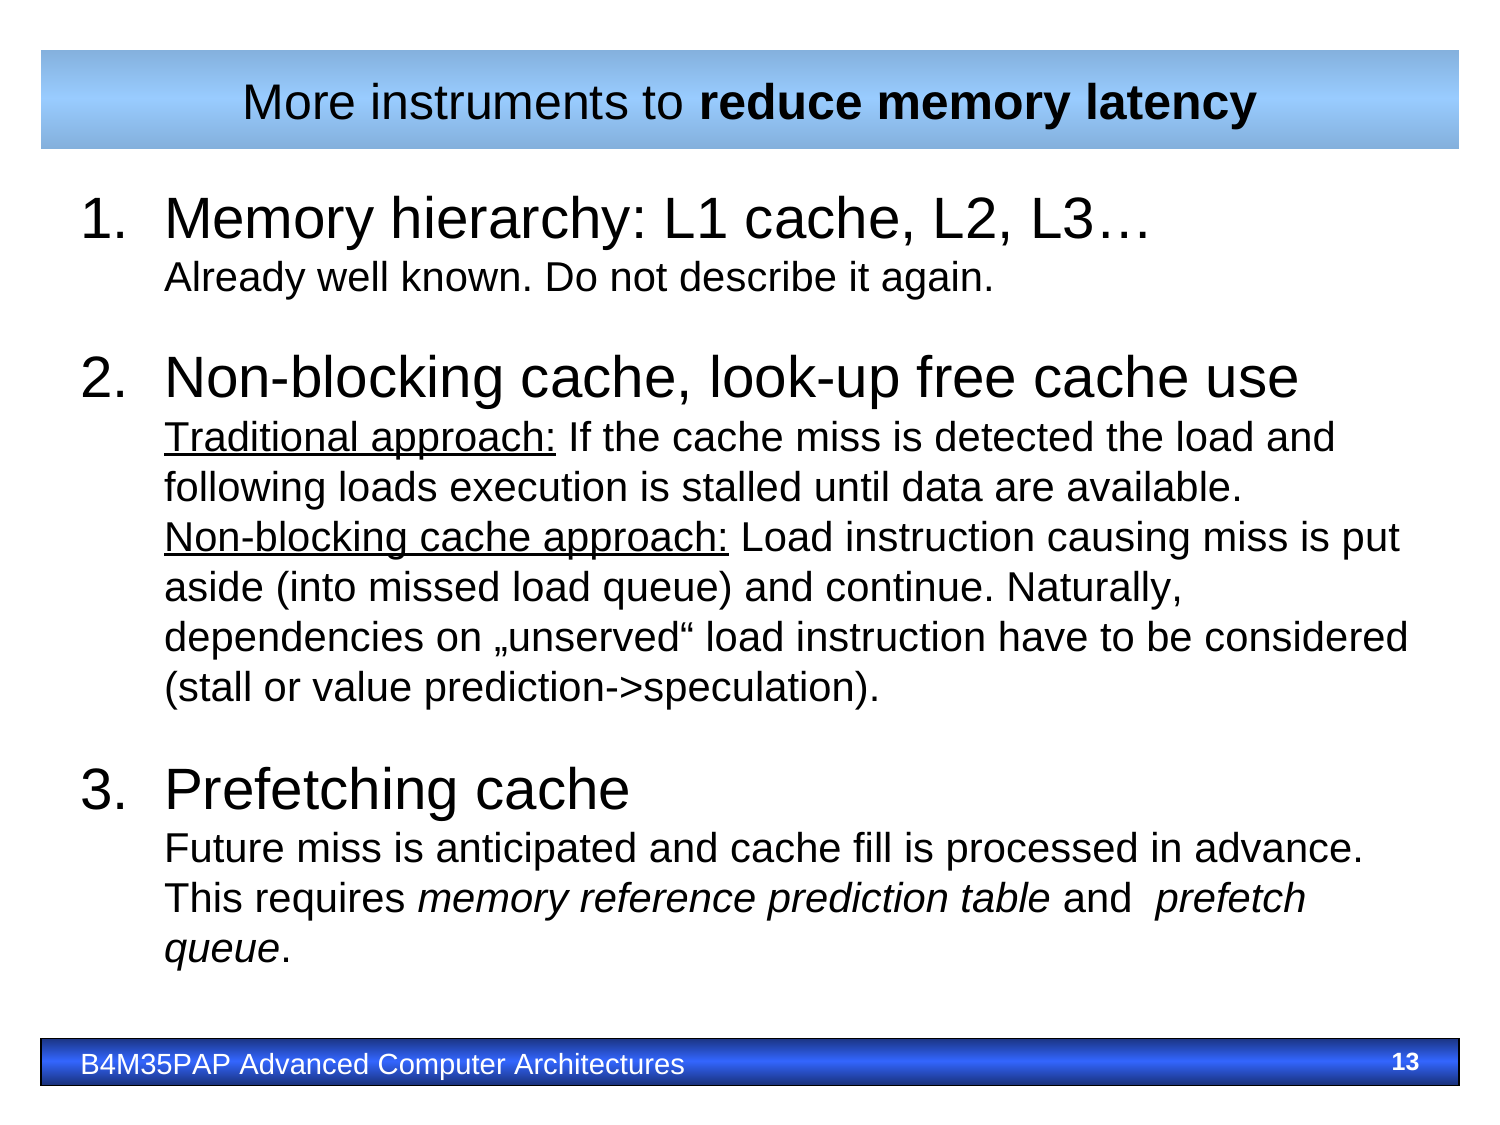

# More instruments to reduce memory latency
Memory hierarchy: L1 cache, L2, L3…
Already well known. Do not describe it again.
Non-blocking cache, look-up free cache use
Traditional approach: If the cache miss is detected the load and following loads execution is stalled until data are available.
Non-blocking cache approach: Load instruction causing miss is put aside (into missed load queue) and continue. Naturally, dependencies on „unserved“ load instruction have to be considered (stall or value prediction->speculation).
Prefetching cache
Future miss is anticipated and cache fill is processed in advance. This requires memory reference prediction table and prefetch queue.